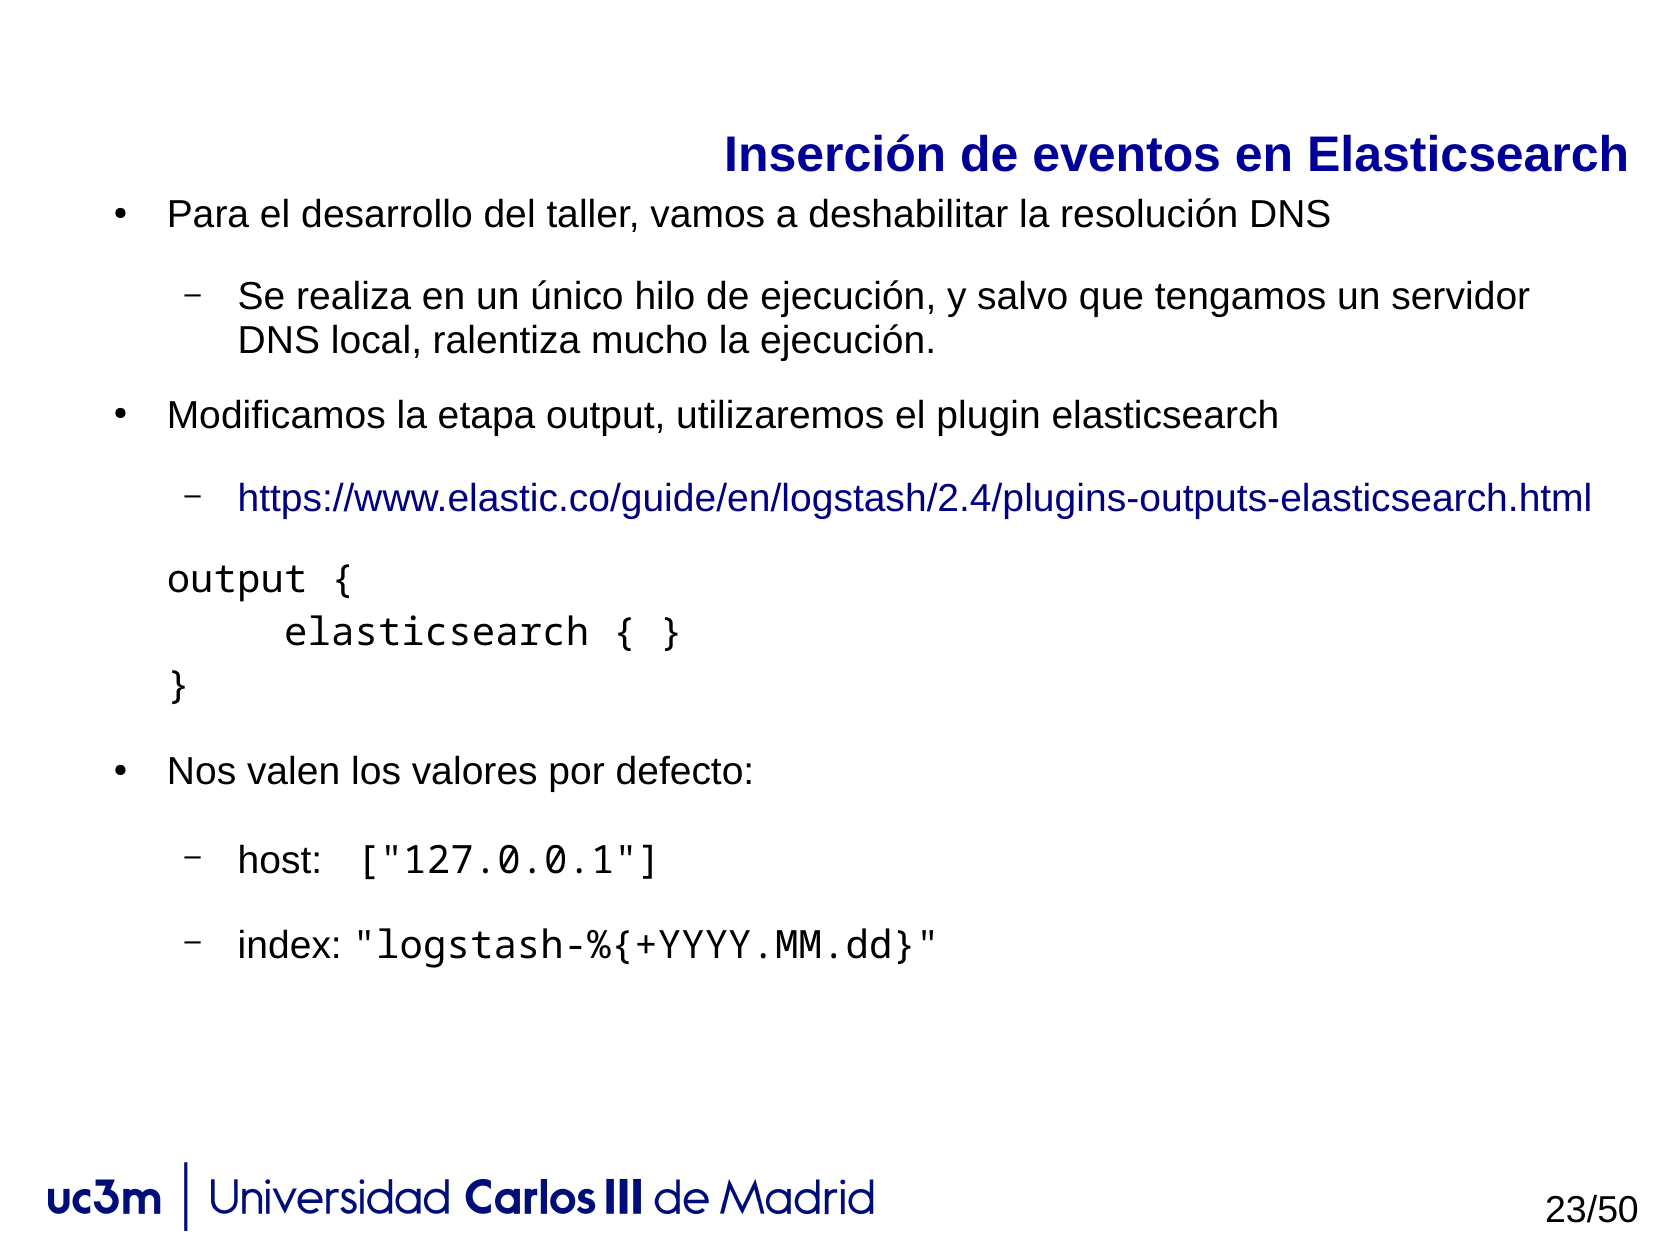

# Inserción de eventos en Elasticsearch
Para el desarrollo del taller, vamos a deshabilitar la resolución DNS
Se realiza en un único hilo de ejecución, y salvo que tengamos un servidor DNS local, ralentiza mucho la ejecución.
Modificamos la etapa output, utilizaremos el plugin elasticsearch
https://www.elastic.co/guide/en/logstash/2.4/plugins-outputs-elasticsearch.html
output {
 elasticsearch { }
}
Nos valen los valores por defecto:
host: ["127.0.0.1"]
index: "logstash-%{+YYYY.MM.dd}"